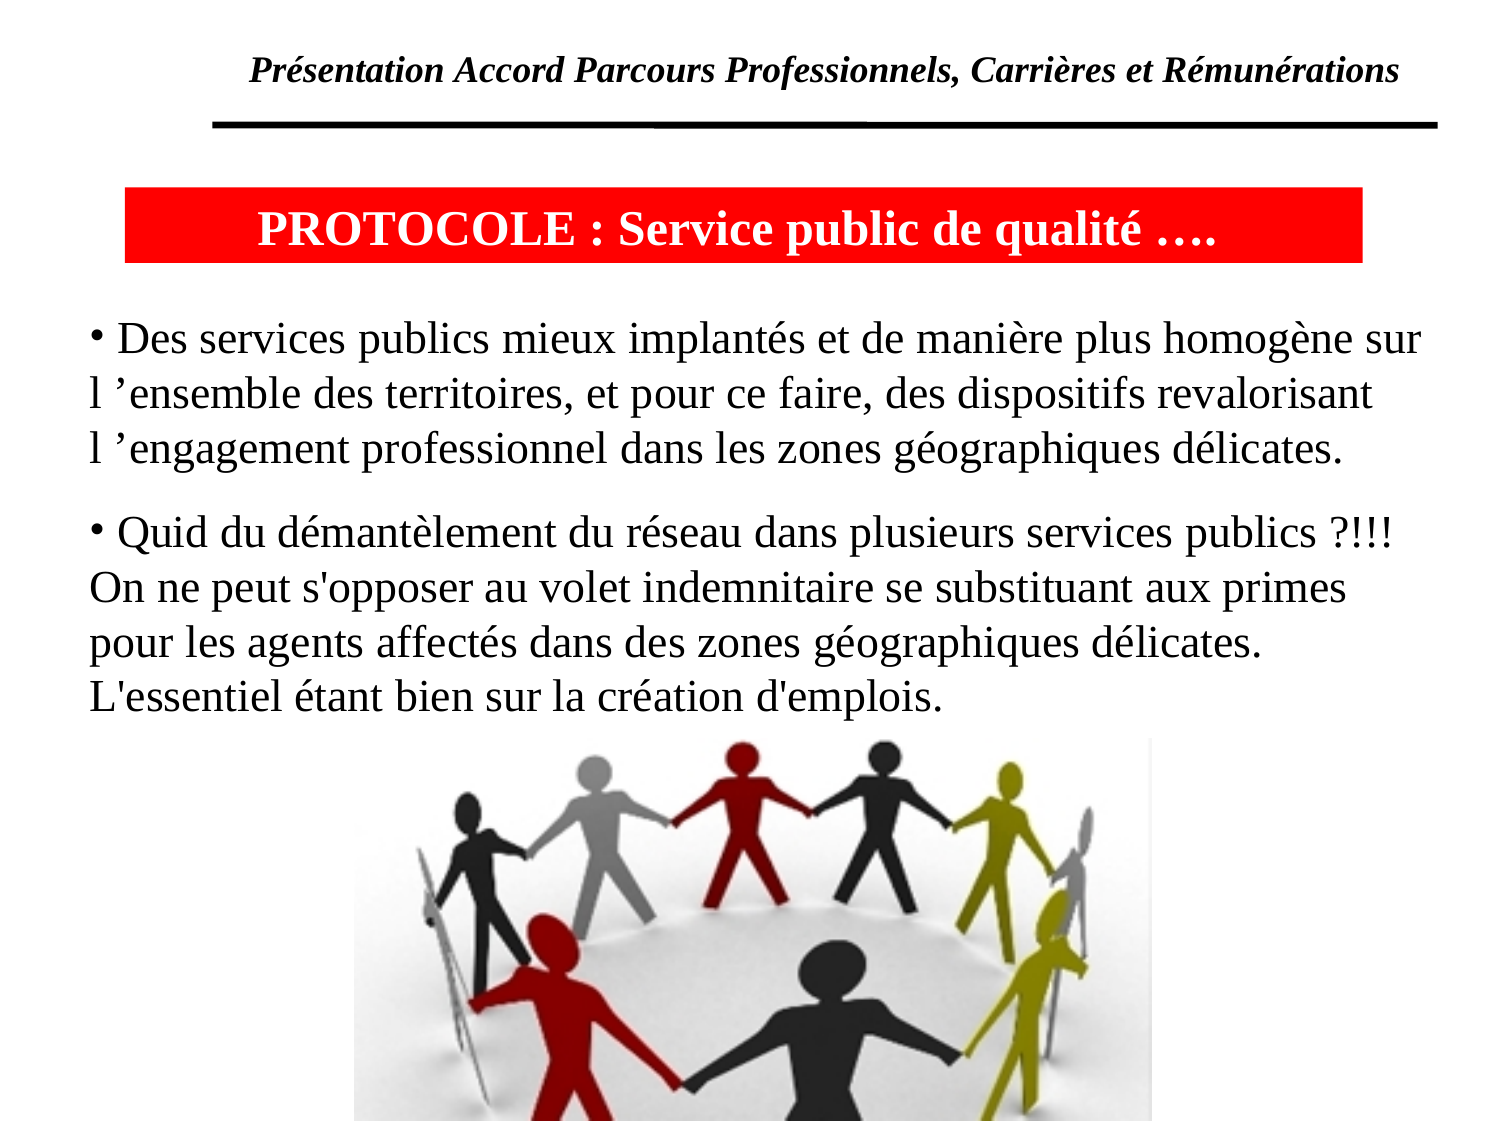

Présentation Accord Parcours Professionnels, Carrières et Rémunérations
PROTOCOLE : Service public de qualité ….
 Des services publics mieux implantés et de manière plus homogène sur l ’ensemble des territoires, et pour ce faire, des dispositifs revalorisant l ’engagement professionnel dans les zones géographiques délicates.
 Quid du démantèlement du réseau dans plusieurs services publics ?!!! On ne peut s'opposer au volet indemnitaire se substituant aux primes pour les agents affectés dans des zones géographiques délicates. L'essentiel étant bien sur la création d'emplois.